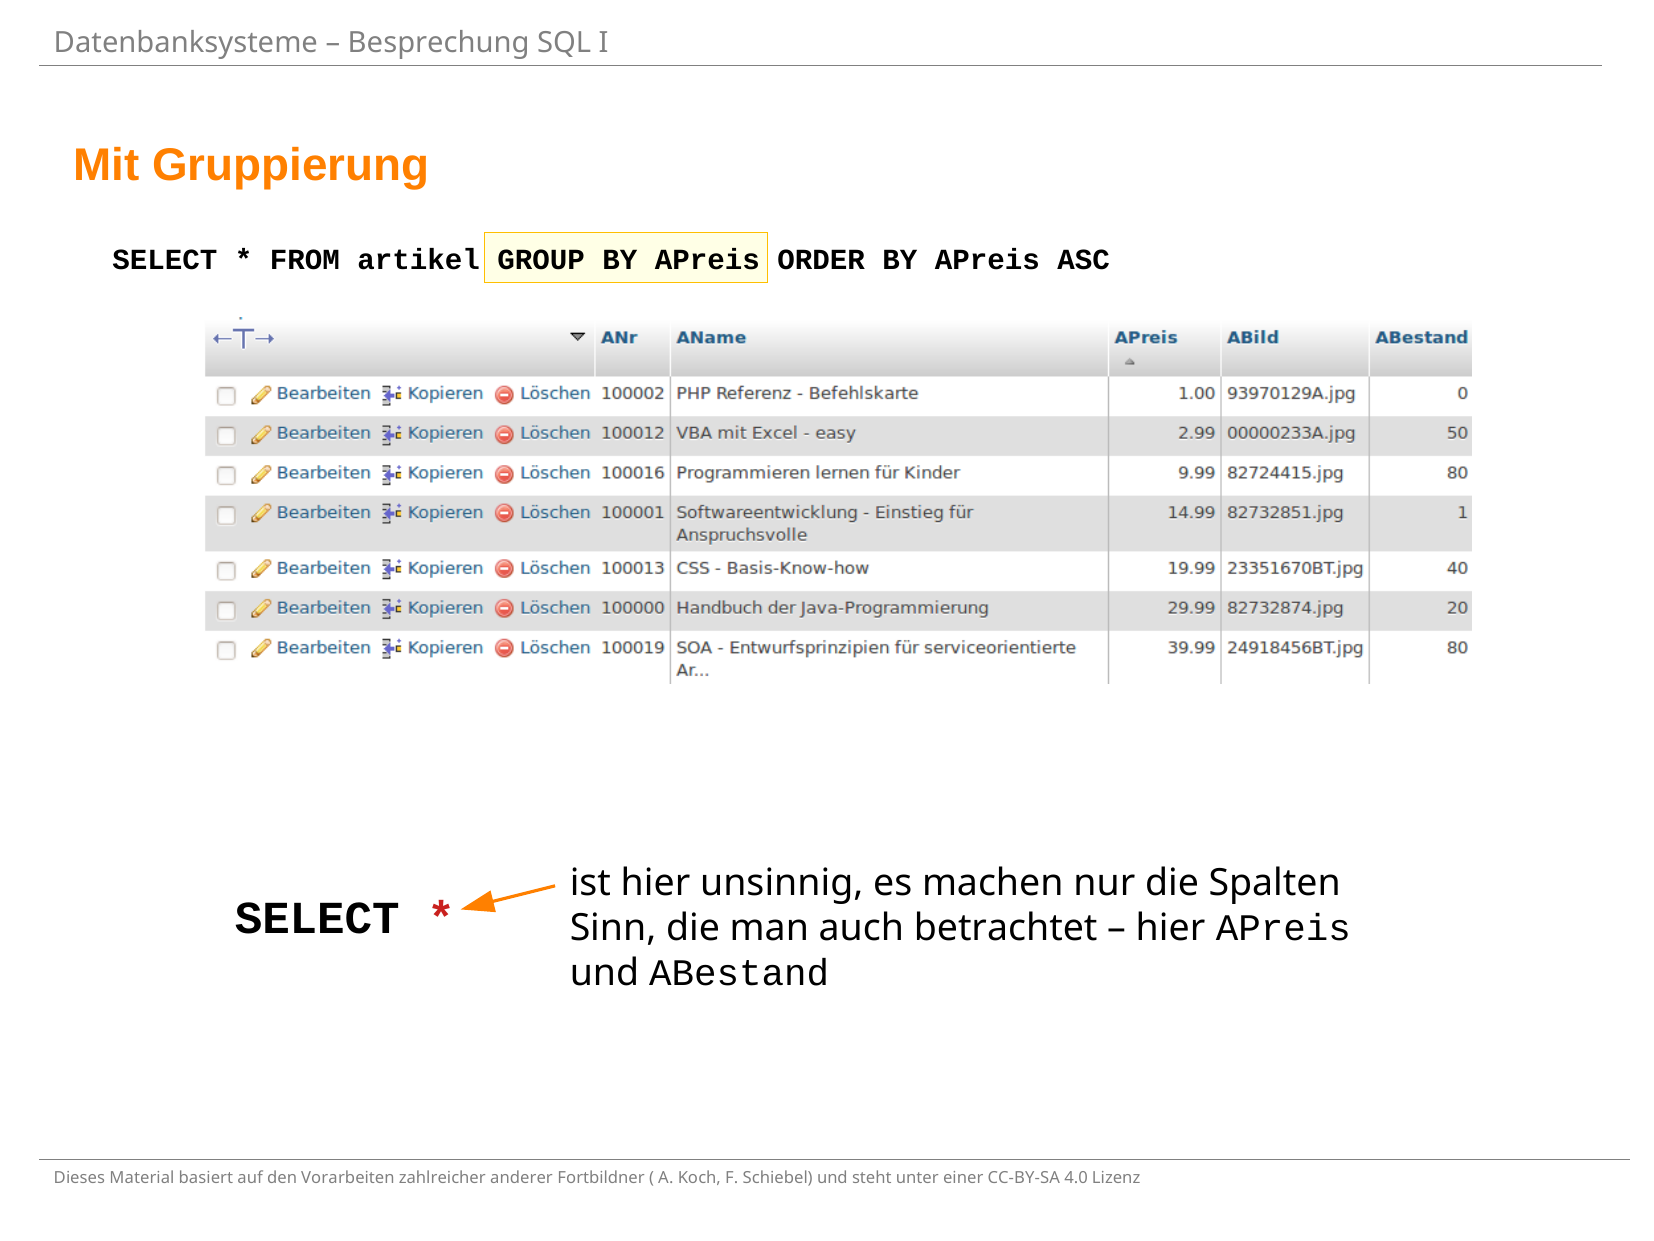

Datenbanksysteme – Besprechung SQL I
Mit Gruppierung
SELECT * FROM artikel GROUP BY APreis ORDER BY APreis ASC
ist hier unsinnig, es machen nur die Spalten Sinn, die man auch betrachtet – hier APreis und ABestand
SELECT *